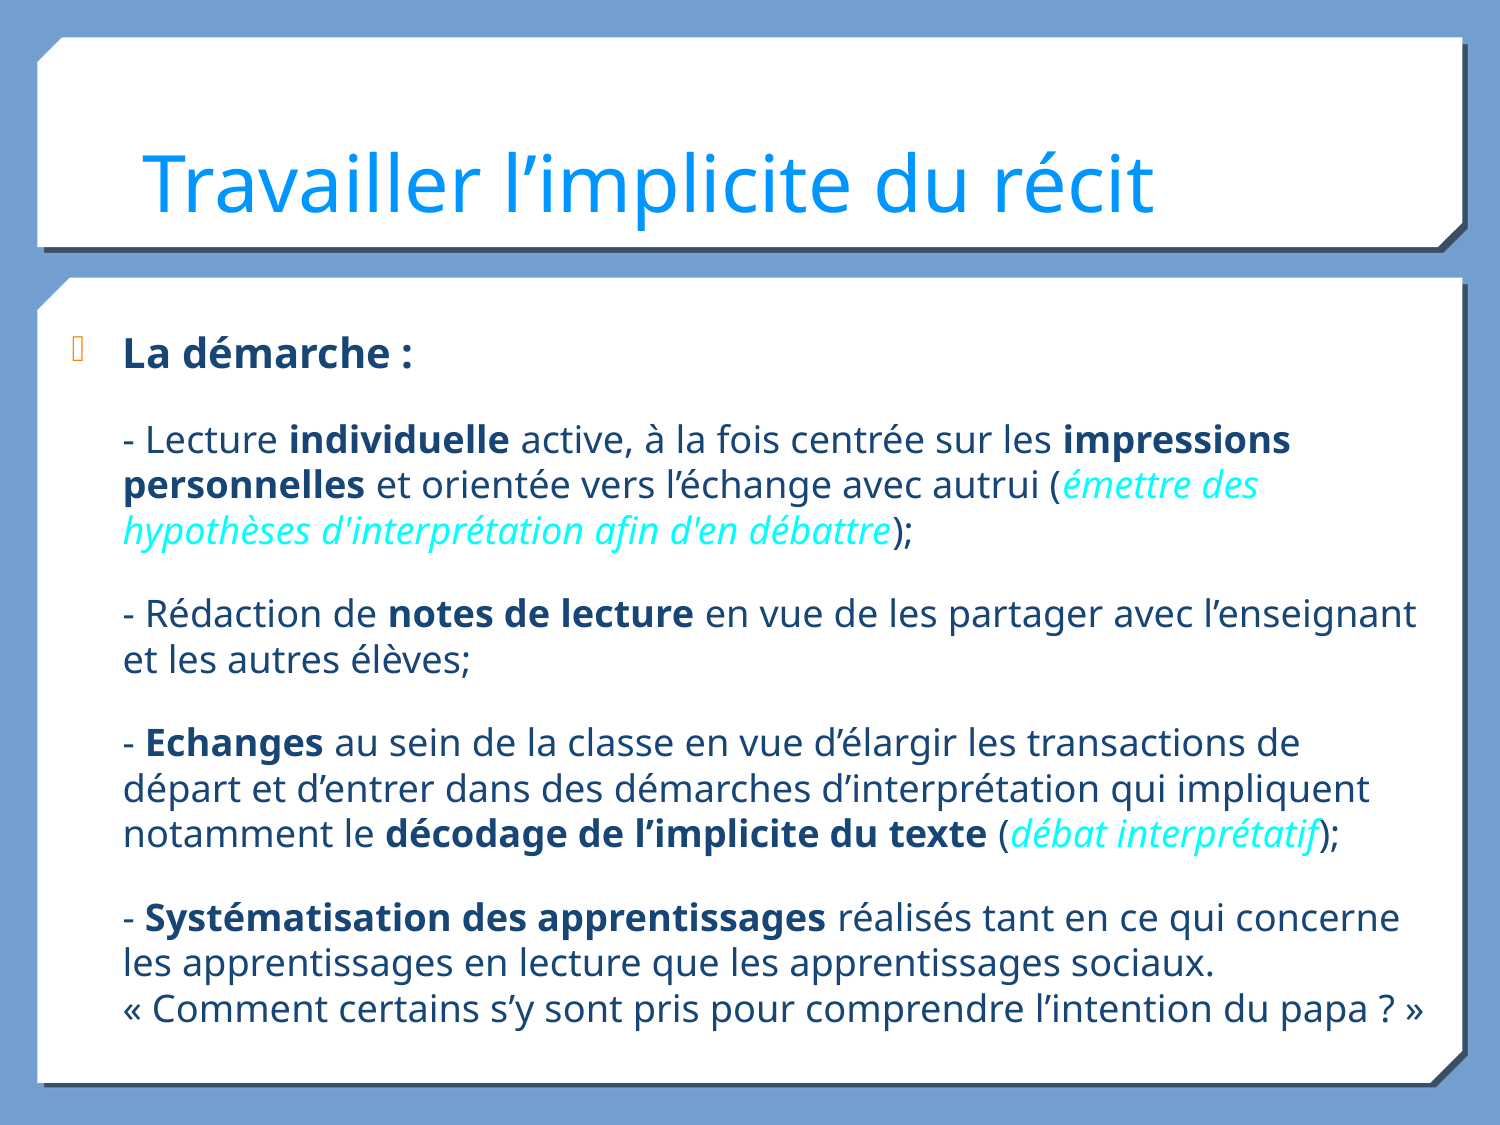

# Travailler l’implicite du récit
La démarche :
- Lecture individuelle active, à la fois centrée sur les impressions personnelles et orientée vers l’échange avec autrui (émettre des hypothèses d'interprétation afin d'en débattre);
- Rédaction de notes de lecture en vue de les partager avec l’enseignant et les autres élèves;
- Echanges au sein de la classe en vue d’élargir les transactions de départ et d’entrer dans des démarches d’interprétation qui impliquent notamment le décodage de l’implicite du texte (débat interprétatif);
- Systématisation des apprentissages réalisés tant en ce qui concerne les apprentissages en lecture que les apprentissages sociaux. « Comment certains s’y sont pris pour comprendre l’intention du papa ? »